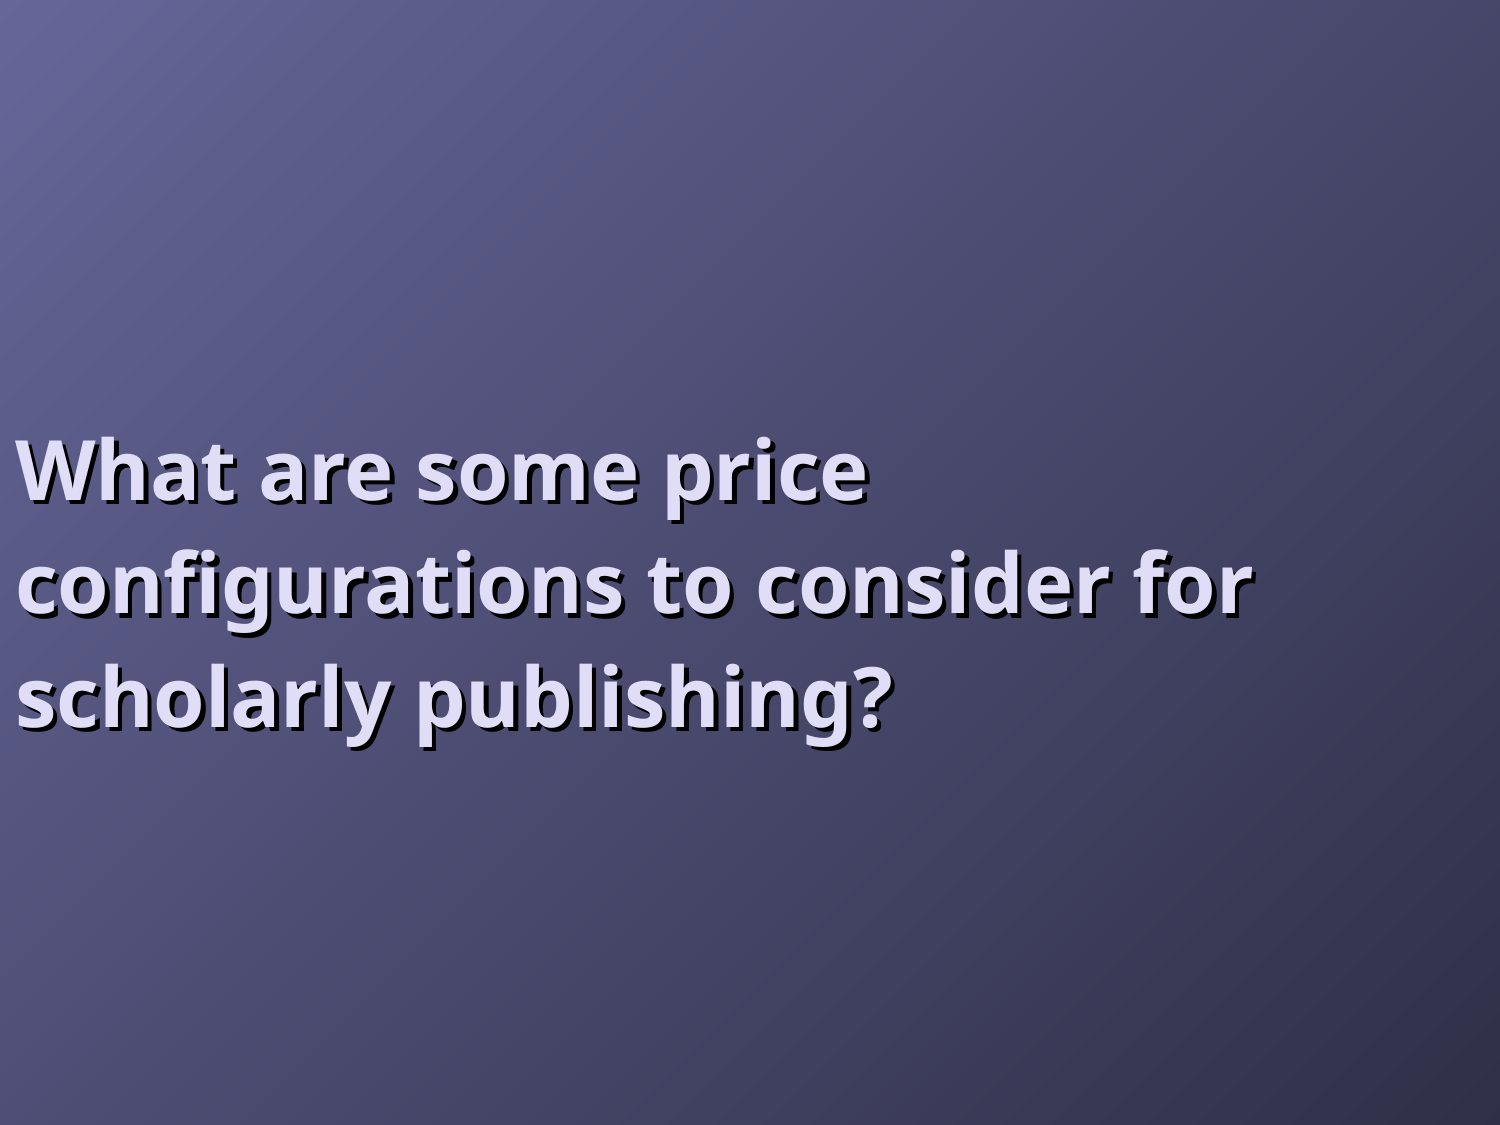

# What are some price configurations to consider for scholarly publishing?